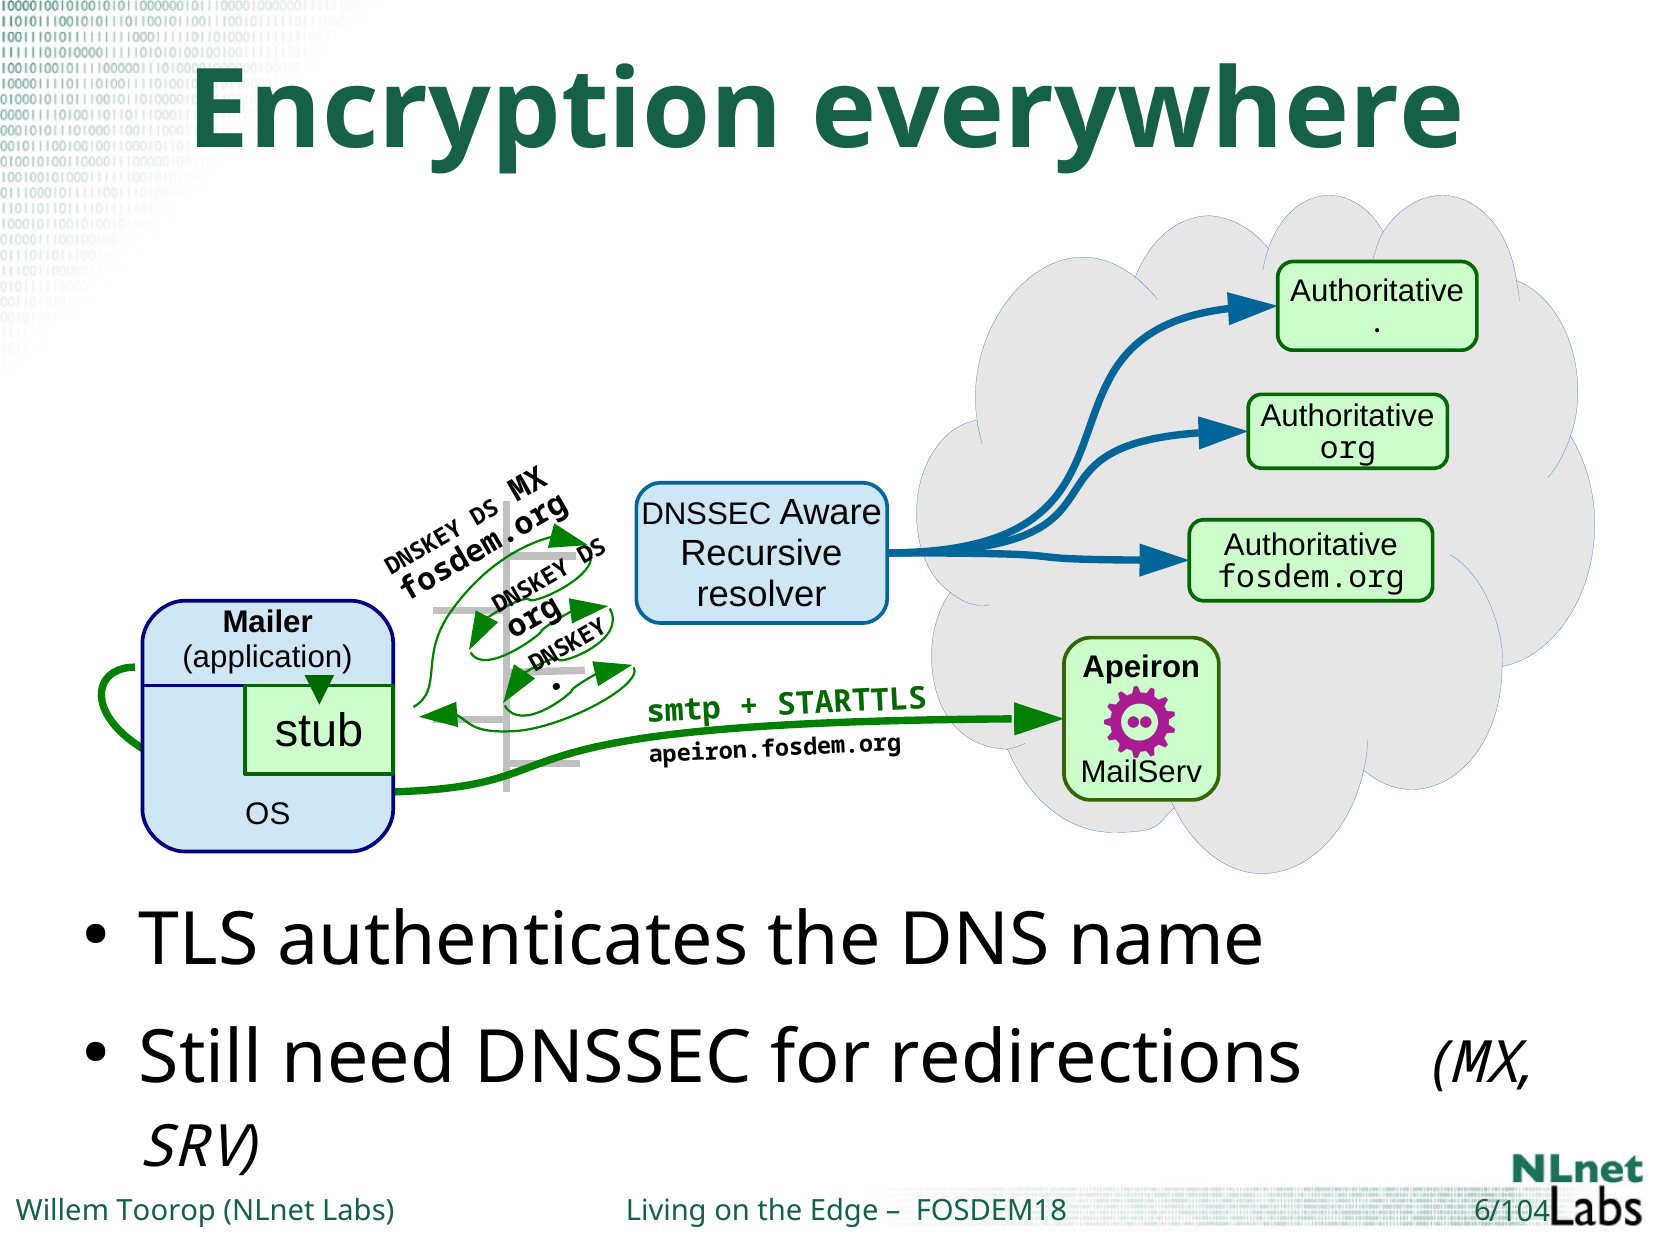

# Encryption everywhere
TLS authenticates the DNS name
Still need DNSSEC for redirections	(MX, SRV)